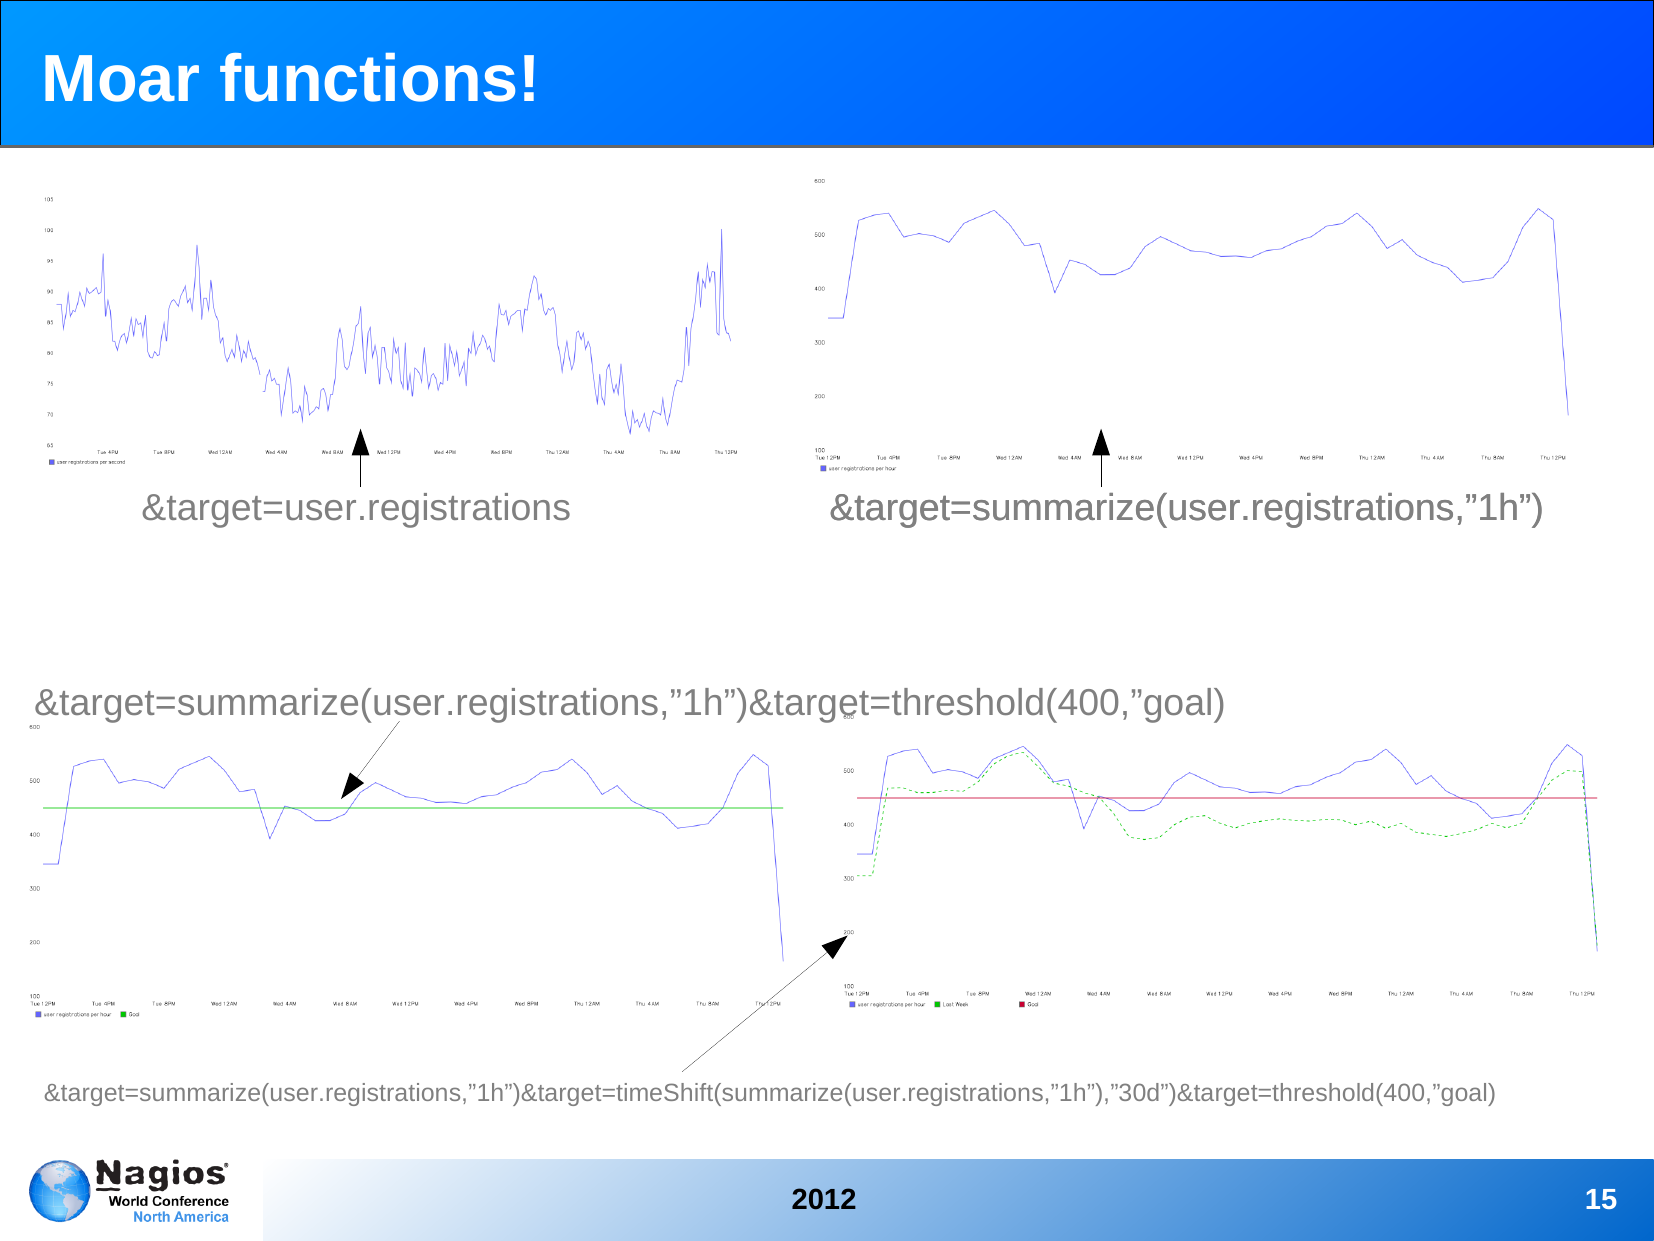

# Moar functions!
&target=user.registrations
&target=summarize(user.registrations,”1h”)
&target=summarize(user.registrations,”1h”)
&target=summarize(user.registrations,”1h”)&target=threshold(400,”goal)
&target=summarize(user.registrations,”1h”)&target=timeShift(summarize(user.registrations,”1h”),”30d”)&target=threshold(400,”goal)
2011
15